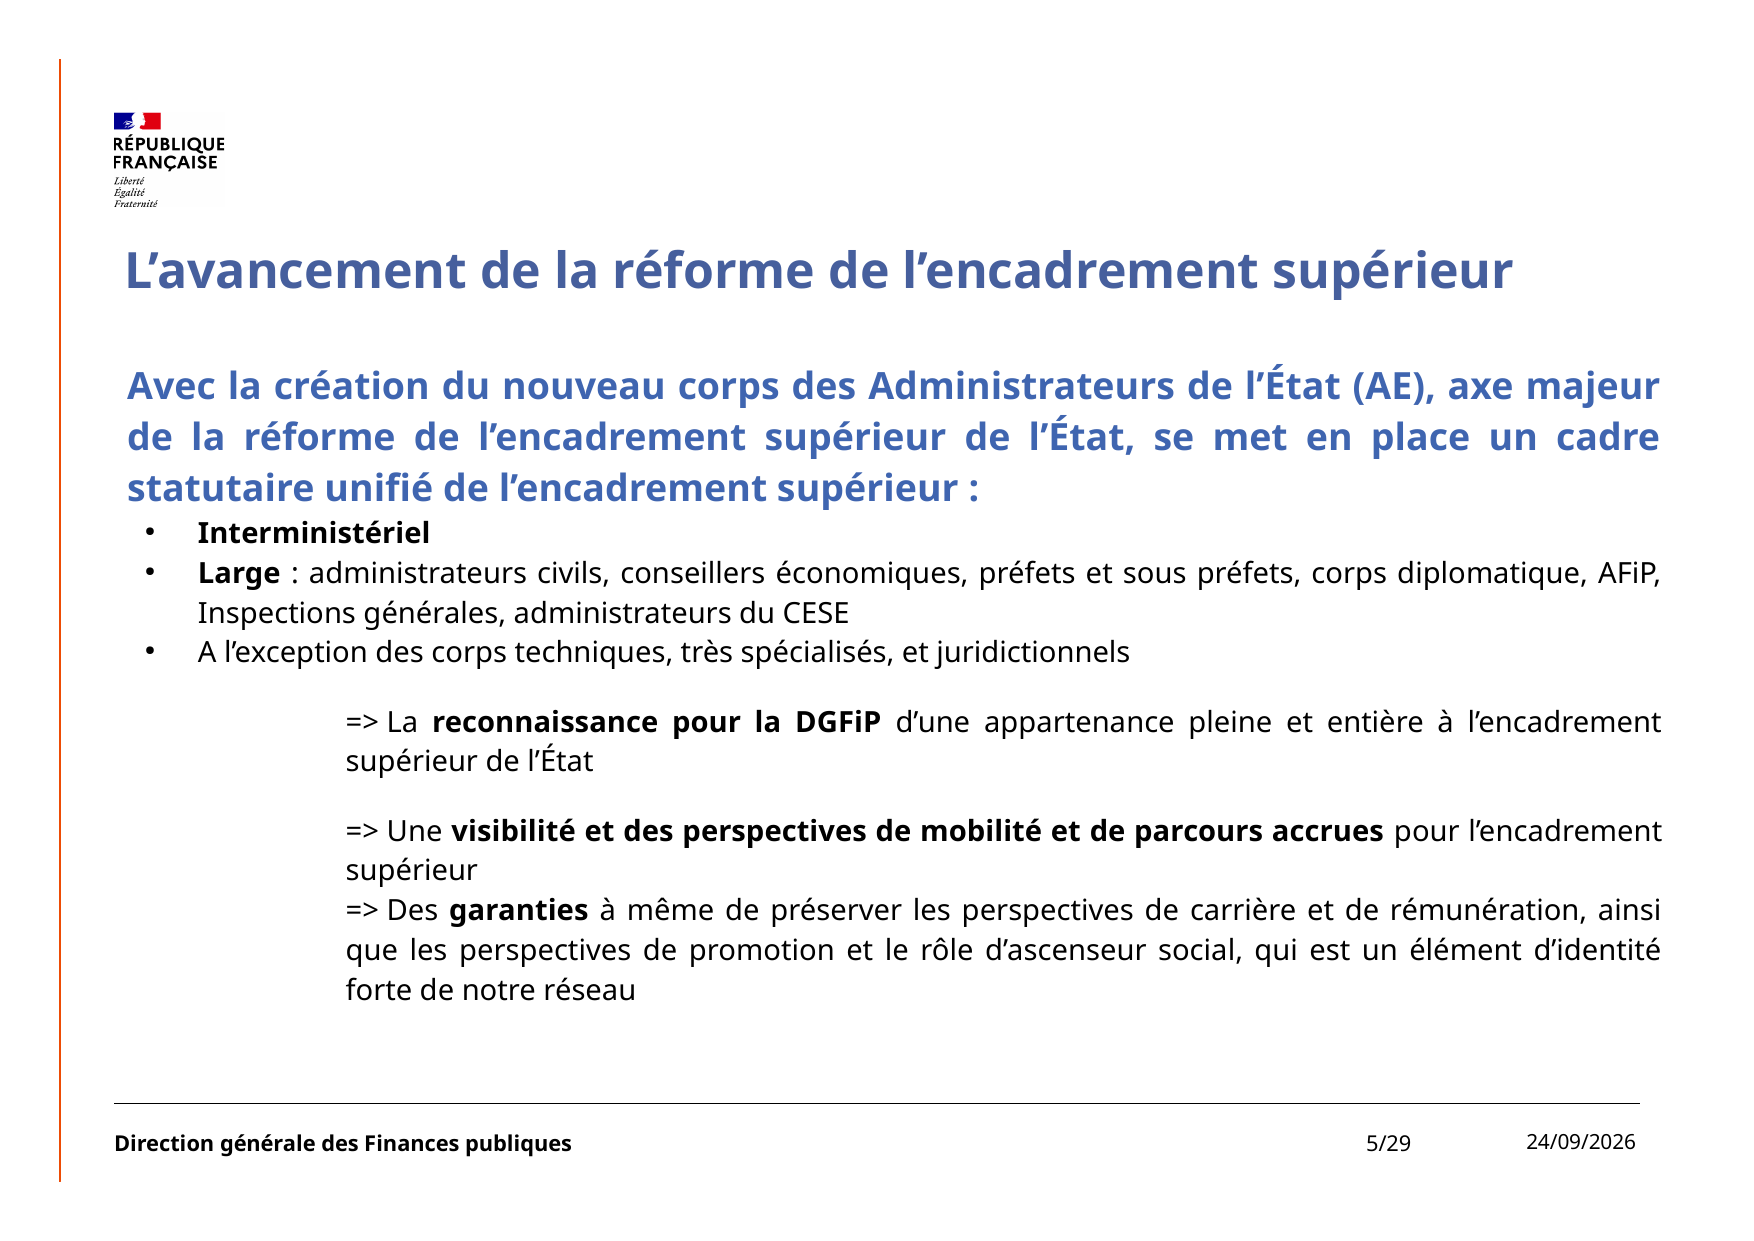

L’avancement de la réforme de l’encadrement supérieur
Avec la création du nouveau corps des Administrateurs de l’État (AE), axe majeur de la réforme de l’encadrement supérieur de l’État, se met en place un cadre statutaire unifié de l’encadrement supérieur :
Interministériel
Large : administrateurs civils, conseillers économiques, préfets et sous préfets, corps diplomatique, AFiP, Inspections générales, administrateurs du CESE
A l’exception des corps techniques, très spécialisés, et juridictionnels
=> La reconnaissance pour la DGFiP d’une appartenance pleine et entière à l’encadrement supérieur de l’État
=> Une visibilité et des perspectives de mobilité et de parcours accrues pour l’encadrement supérieur
=> Des garanties à même de préserver les perspectives de carrière et de rémunération, ainsi que les perspectives de promotion et le rôle d’ascenseur social, qui est un élément d’identité forte de notre réseau